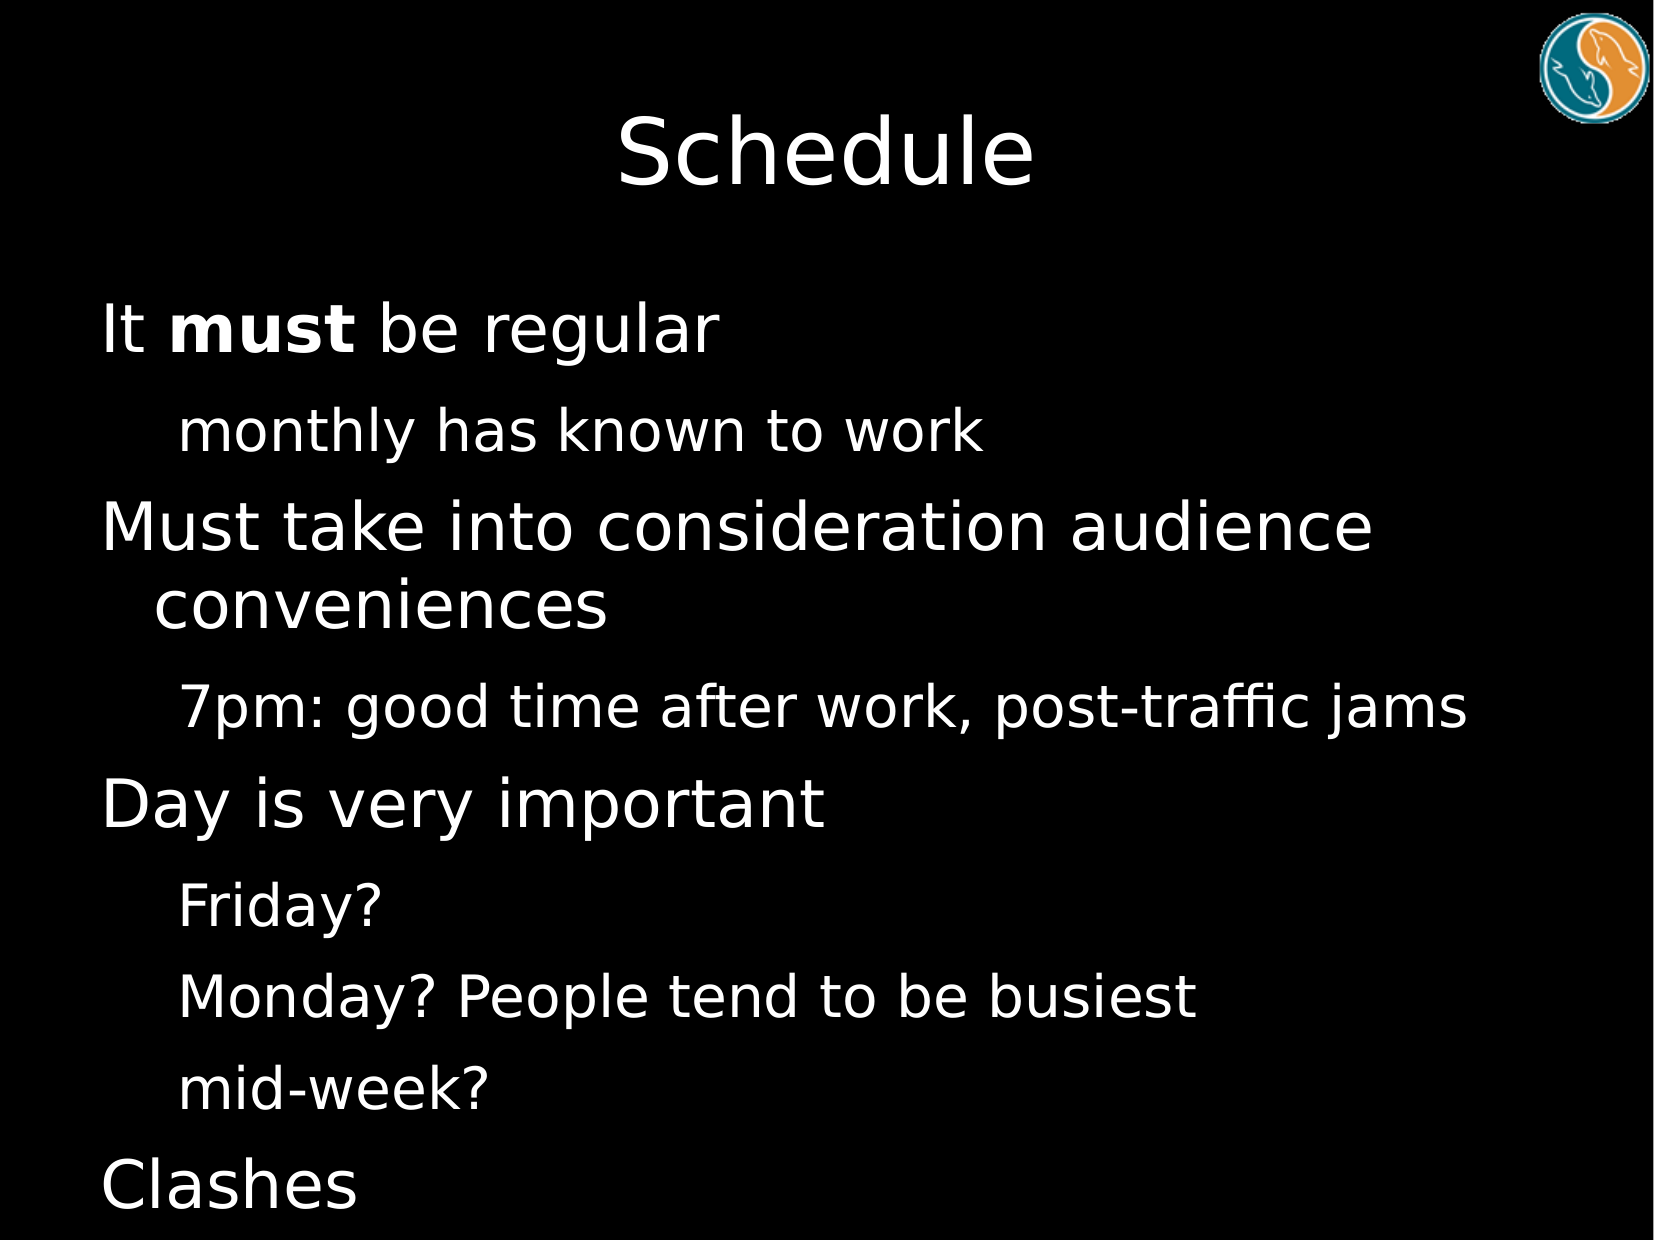

# Schedule
It must be regular
monthly has known to work
Must take into consideration audience conveniences
7pm: good time after work, post-traffic jams
Day is very important
Friday?
Monday? People tend to be busiest
mid-week?
Clashes